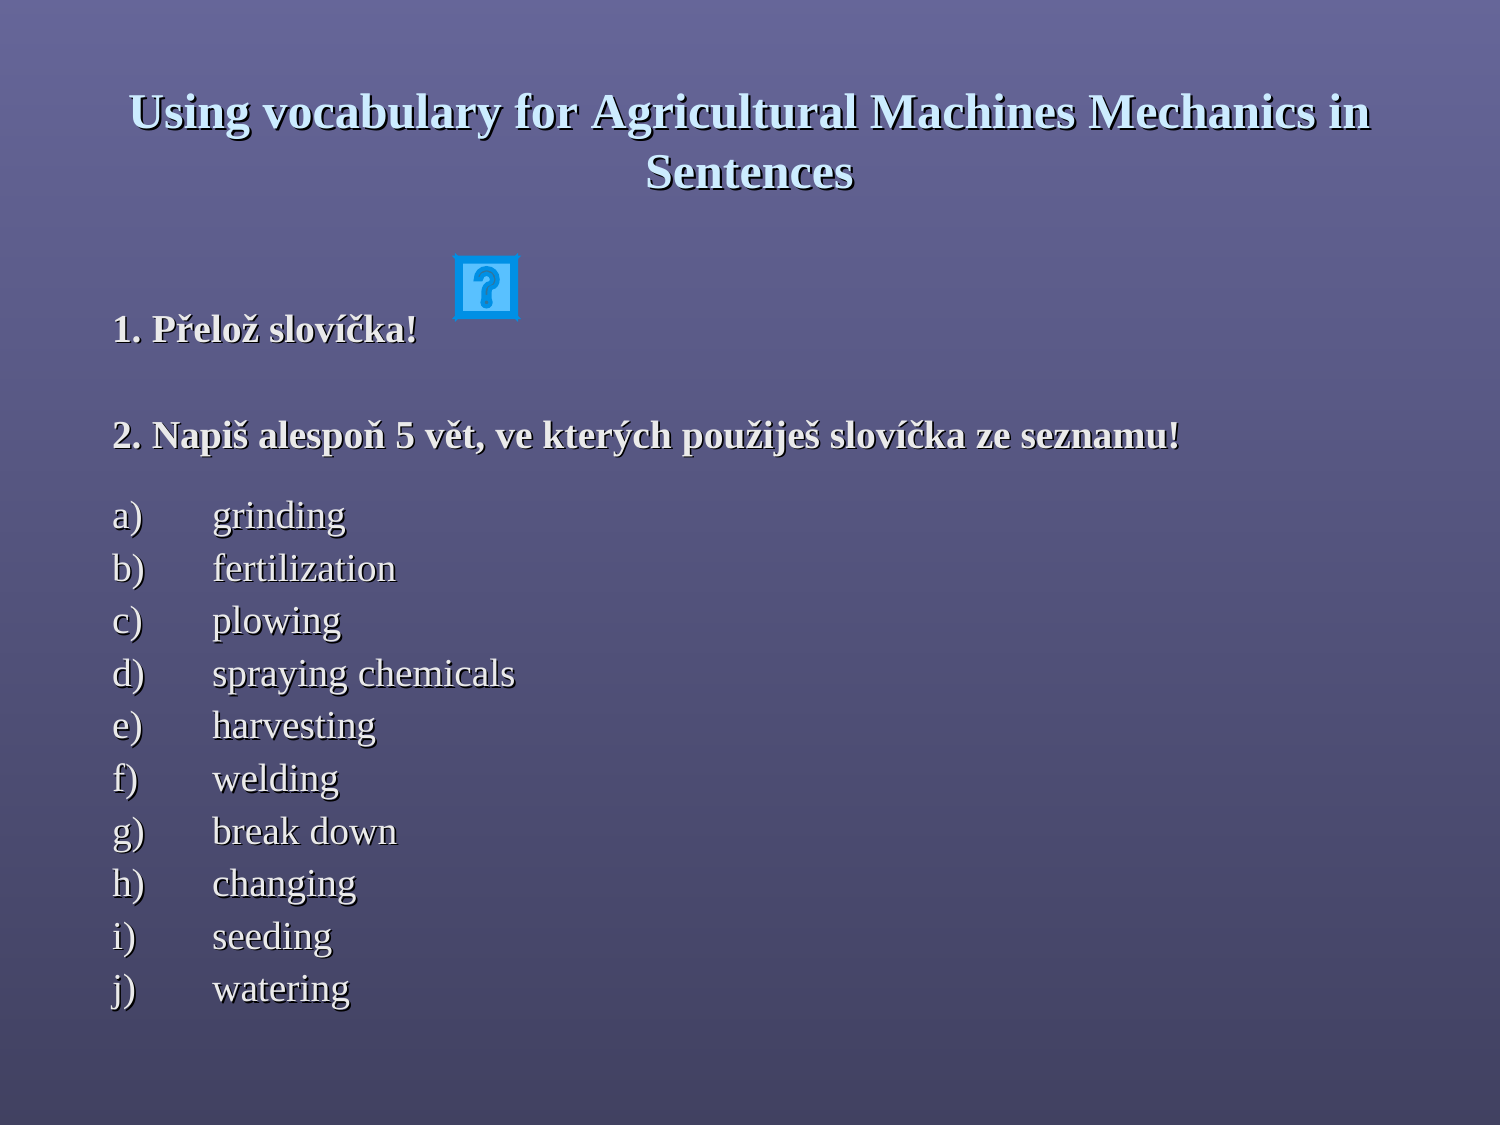

# Using vocabulary for Agricultural Machines Mechanics in Sentences
1. Přelož slovíčka!
2. Napiš alespoň 5 vět, ve kterých použiješ slovíčka ze seznamu!
a) 	grinding
b) 	fertilization
c)	plowing
d)	spraying chemicals
e)	harvesting
f)	welding
g)	break down
h)	changing
i)	seeding
j)	watering